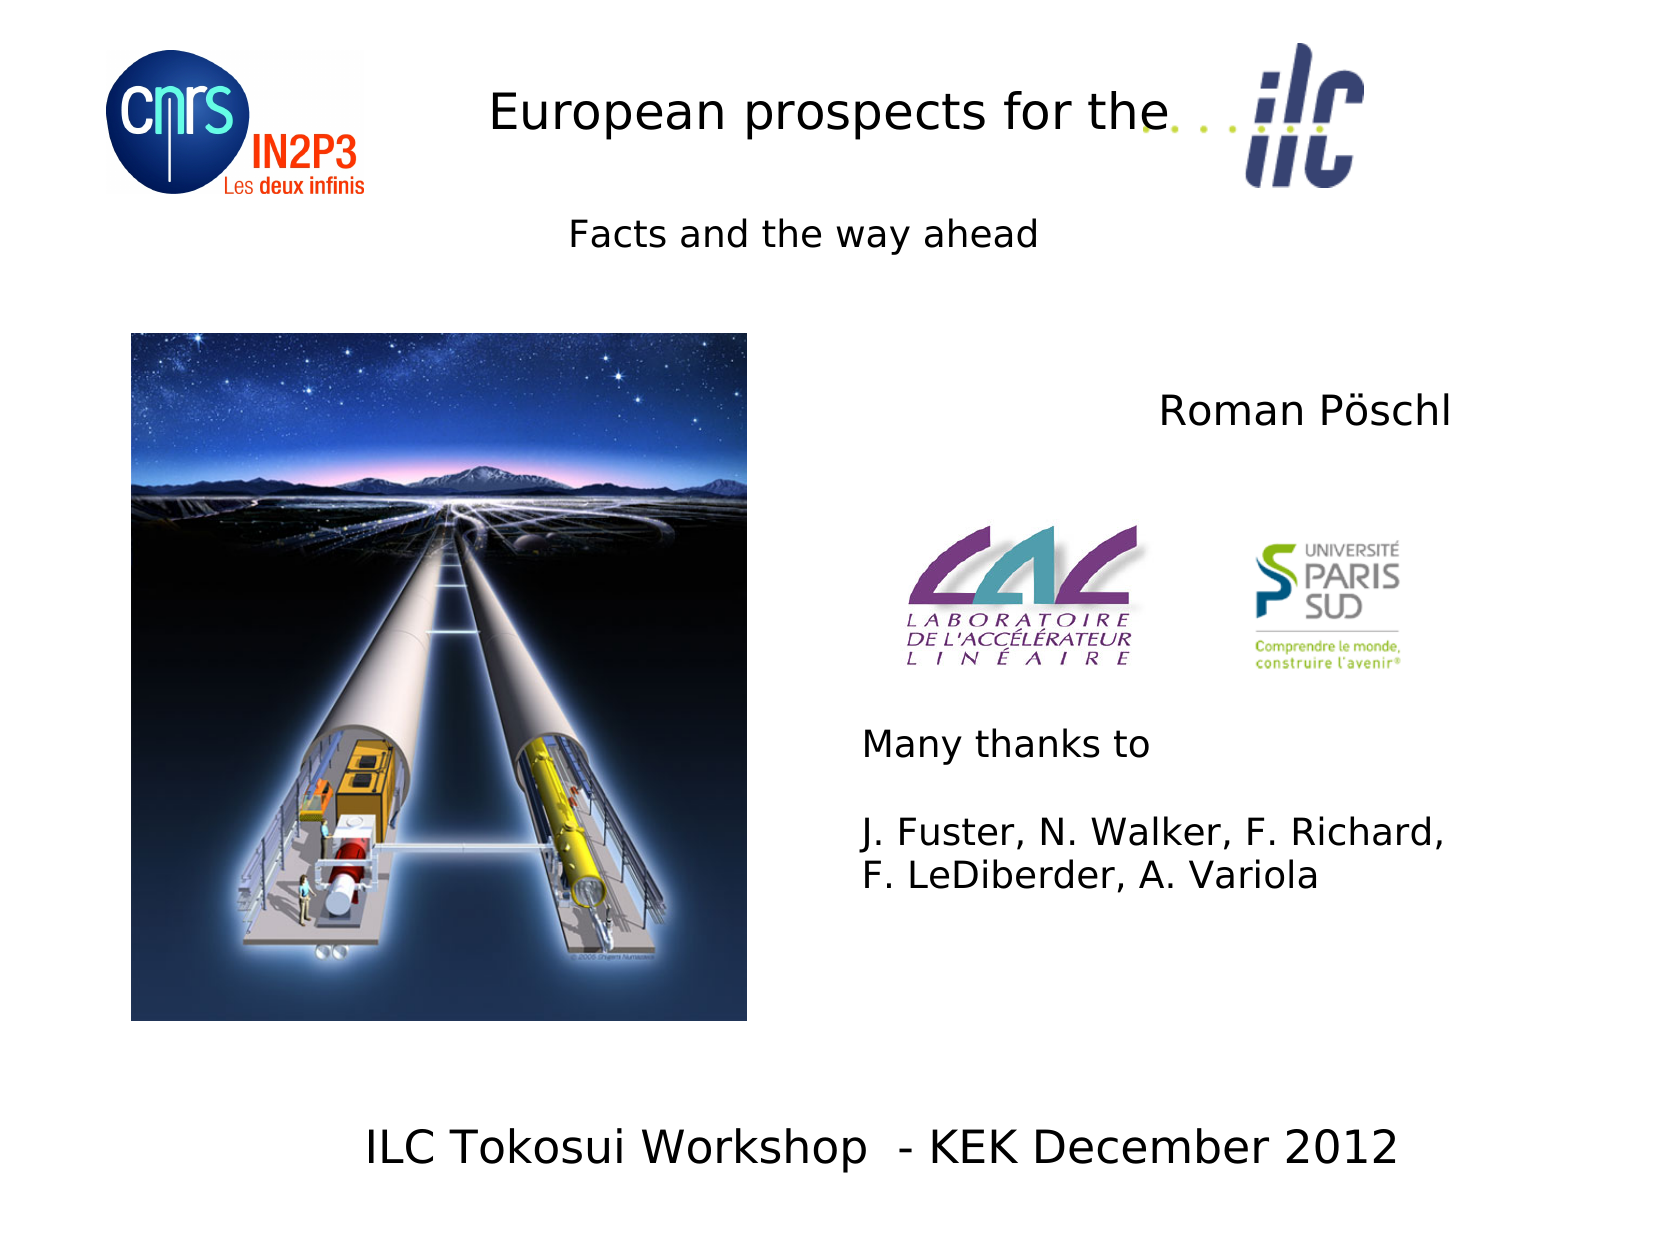

European prospects for the
 Facts and the way ahead
 Roman Pöschl
Many thanks to
J. Fuster, N. Walker, F. Richard,
F. LeDiberder, A. Variola
ILC Tokosui Workshop - KEK December 2012